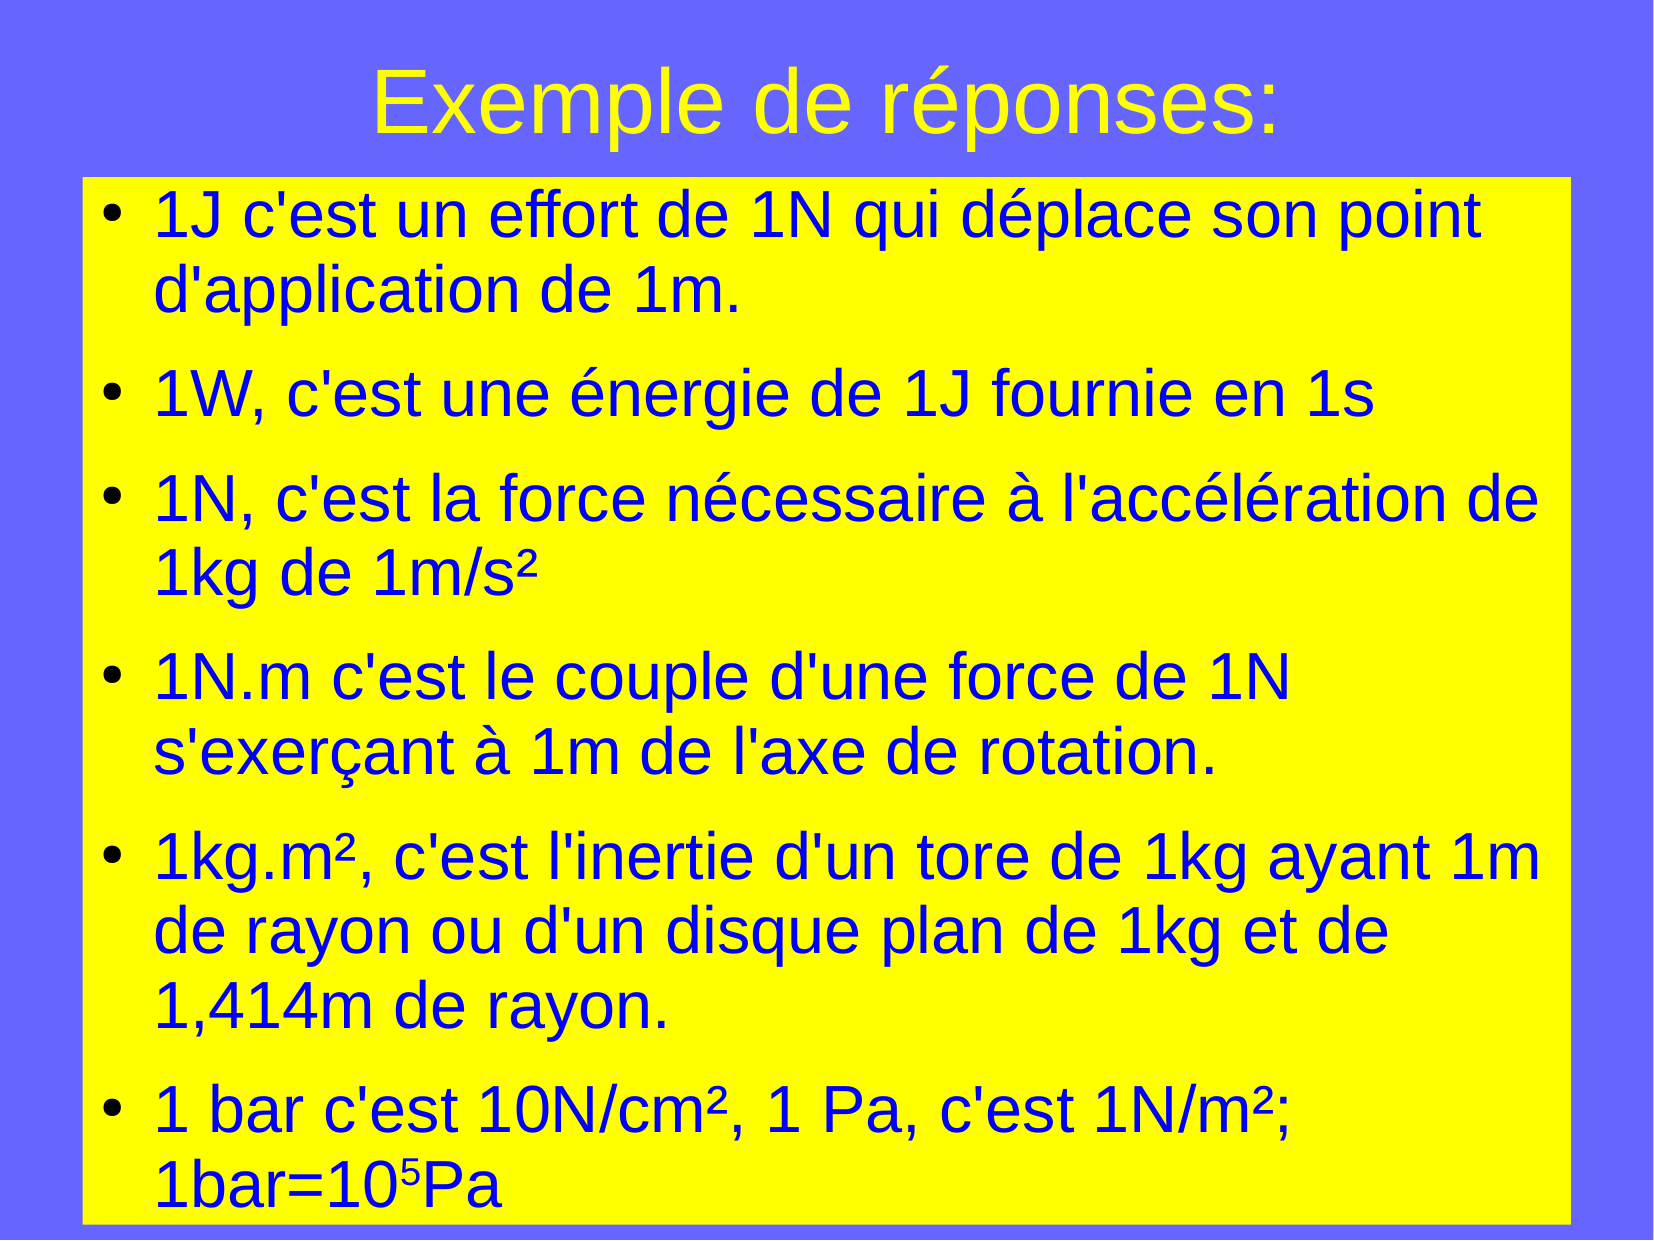

# Exemple de réponses:
1J c'est un effort de 1N qui déplace son point d'application de 1m.
1W, c'est une énergie de 1J fournie en 1s
1N, c'est la force nécessaire à l'accélération de 1kg de 1m/s²
1N.m c'est le couple d'une force de 1N s'exerçant à 1m de l'axe de rotation.
1kg.m², c'est l'inertie d'un tore de 1kg ayant 1m de rayon ou d'un disque plan de 1kg et de 1,414m de rayon.
1 bar c'est 10N/cm², 1 Pa, c'est 1N/m²; 1bar=105Pa